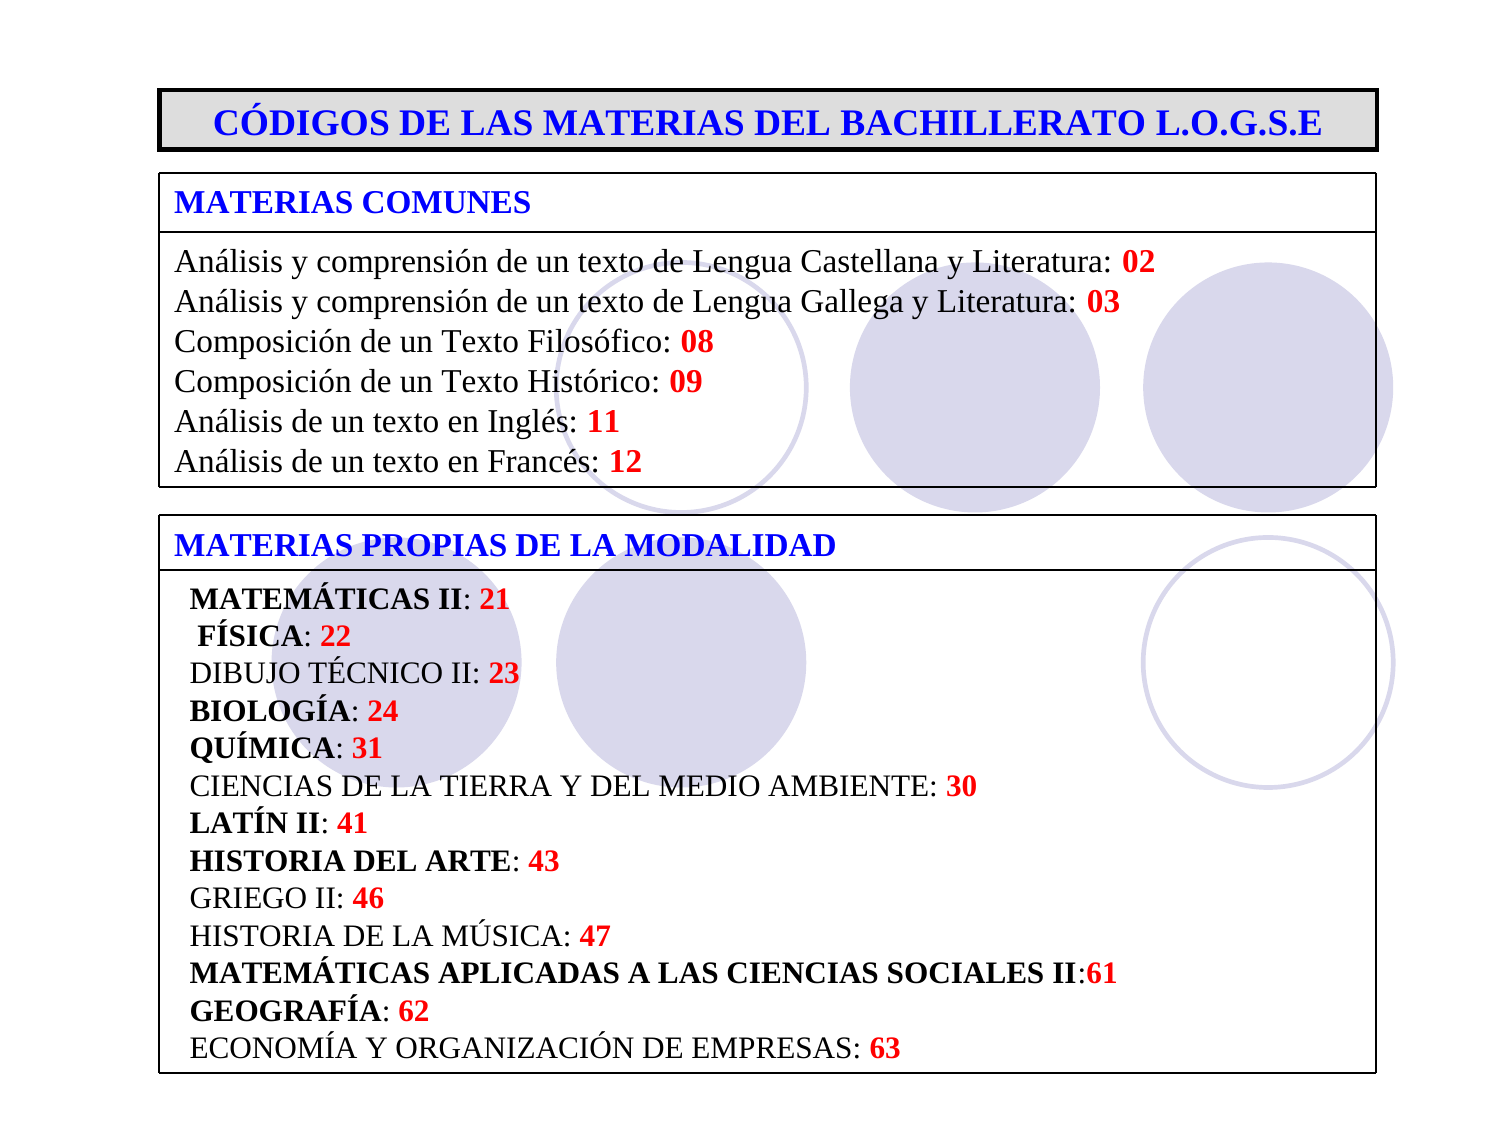

CÓDIGOS DE LAS MATERIAS DEL BACHILLERATO L.O.G.S.E
MATERIAS COMUNES
Análisis y comprensión de un texto de Lengua Castellana y Literatura: 02
Análisis y comprensión de un texto de Lengua Gallega y Literatura: 03
Composición de un Texto Filosófico: 08
Composición de un Texto Histórico: 09
Análisis de un texto en Inglés: 11
Análisis de un texto en Francés: 12
MATERIAS PROPIAS DE LA MODALIDAD
 MATEMÁTICAS II: 21
 FÍSICA: 22
 DIBUJO TÉCNICO II: 23
 BIOLOGÍA: 24
 QUÍMICA: 31
 CIENCIAS DE LA TIERRA Y DEL MEDIO AMBIENTE: 30
 LATÍN II: 41
 HISTORIA DEL ARTE: 43
 GRIEGO II: 46
 HISTORIA DE LA MÚSICA: 47
 MATEMÁTICAS APLICADAS A LAS CIENCIAS SOCIALES II:61
 GEOGRAFÍA: 62
 ECONOMÍA Y ORGANIZACIÓN DE EMPRESAS: 63